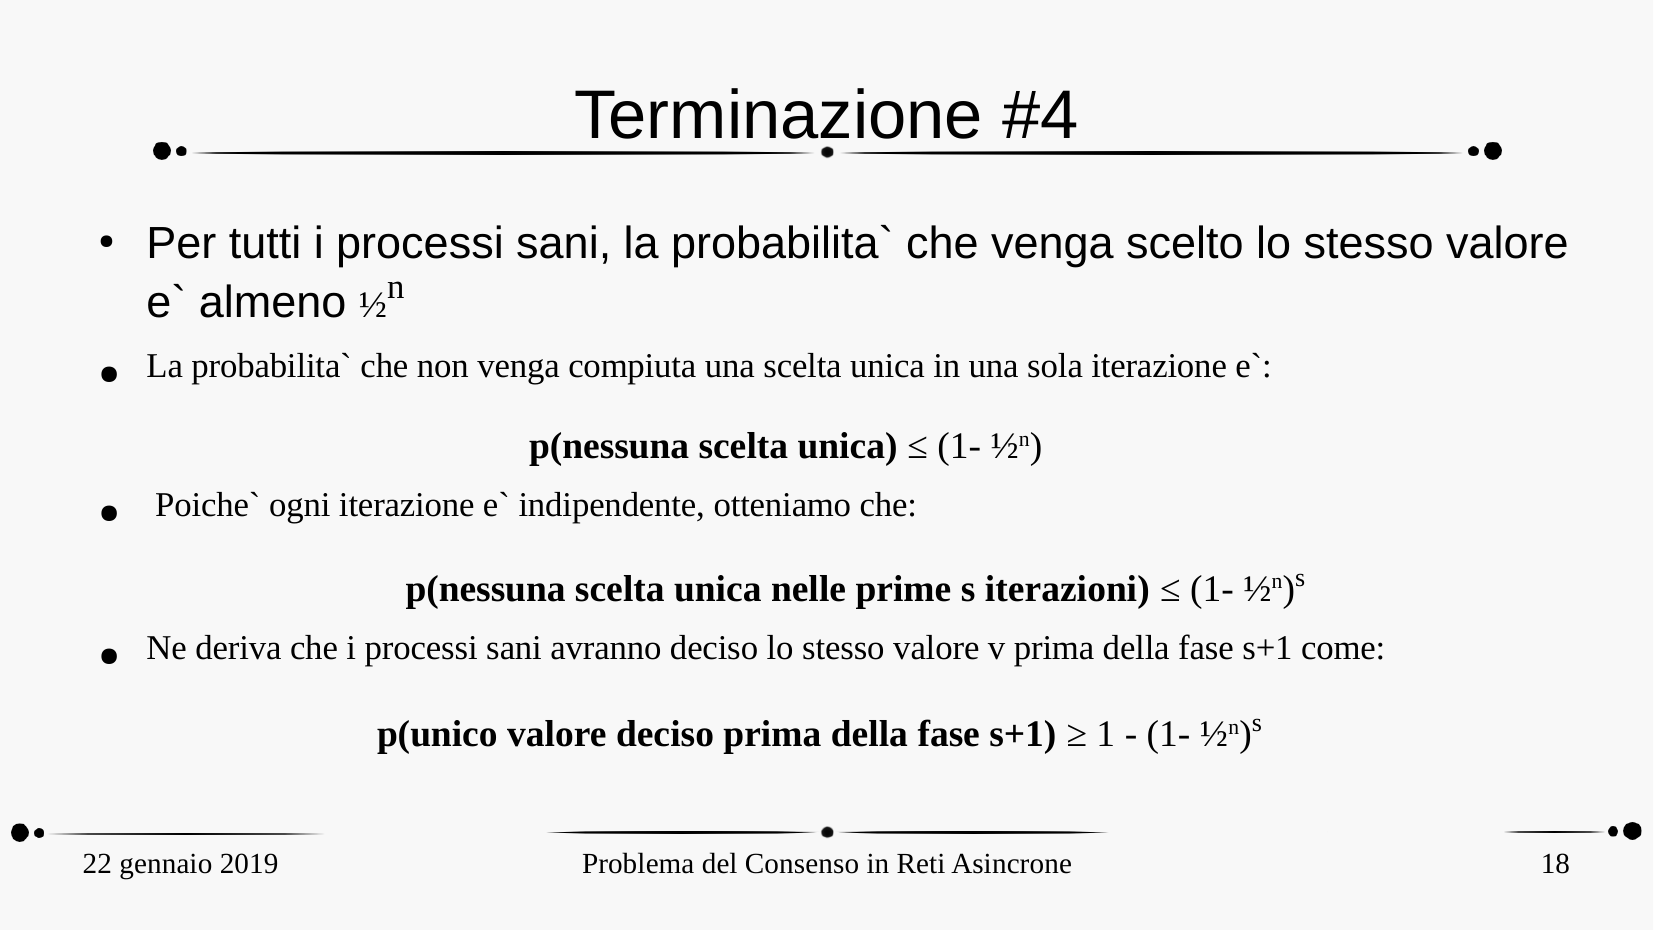

# Terminazione #4
Per tutti i processi sani, la probabilita` che venga scelto lo stesso valore e` almeno ½n
La probabilita` che non venga compiuta una scelta unica in una sola iterazione e`:
 p(nessuna scelta unica) ≤ (1- ½n)
 Poiche` ogni iterazione e` indipendente, otteniamo che:
 p(nessuna scelta unica nelle prime s iterazioni) ≤ (1- ½n)s
Ne deriva che i processi sani avranno deciso lo stesso valore v prima della fase s+1 come:
 p(unico valore deciso prima della fase s+1) ≥ 1 - (1- ½n)s
22 gennaio 2019
Problema del Consenso in Reti Asincrone
18